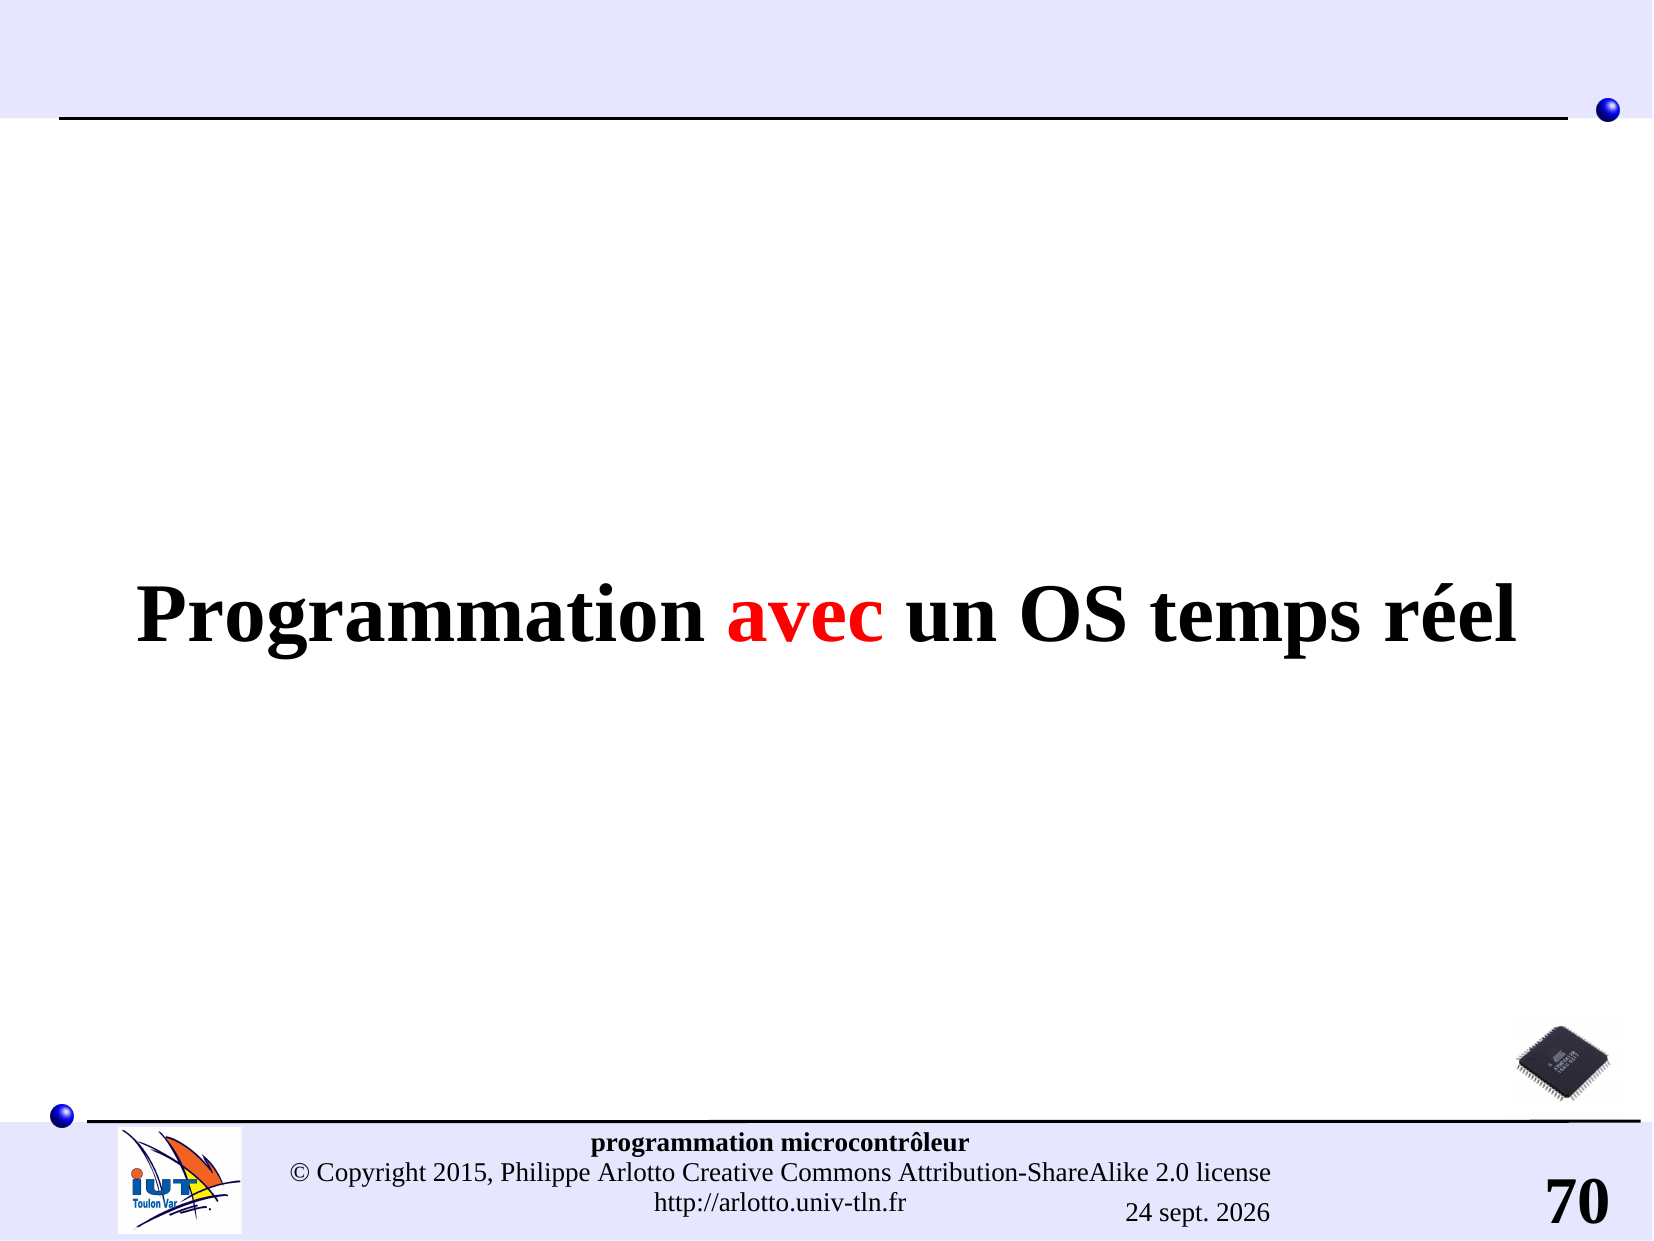

# Programmation avec un OS temps réel